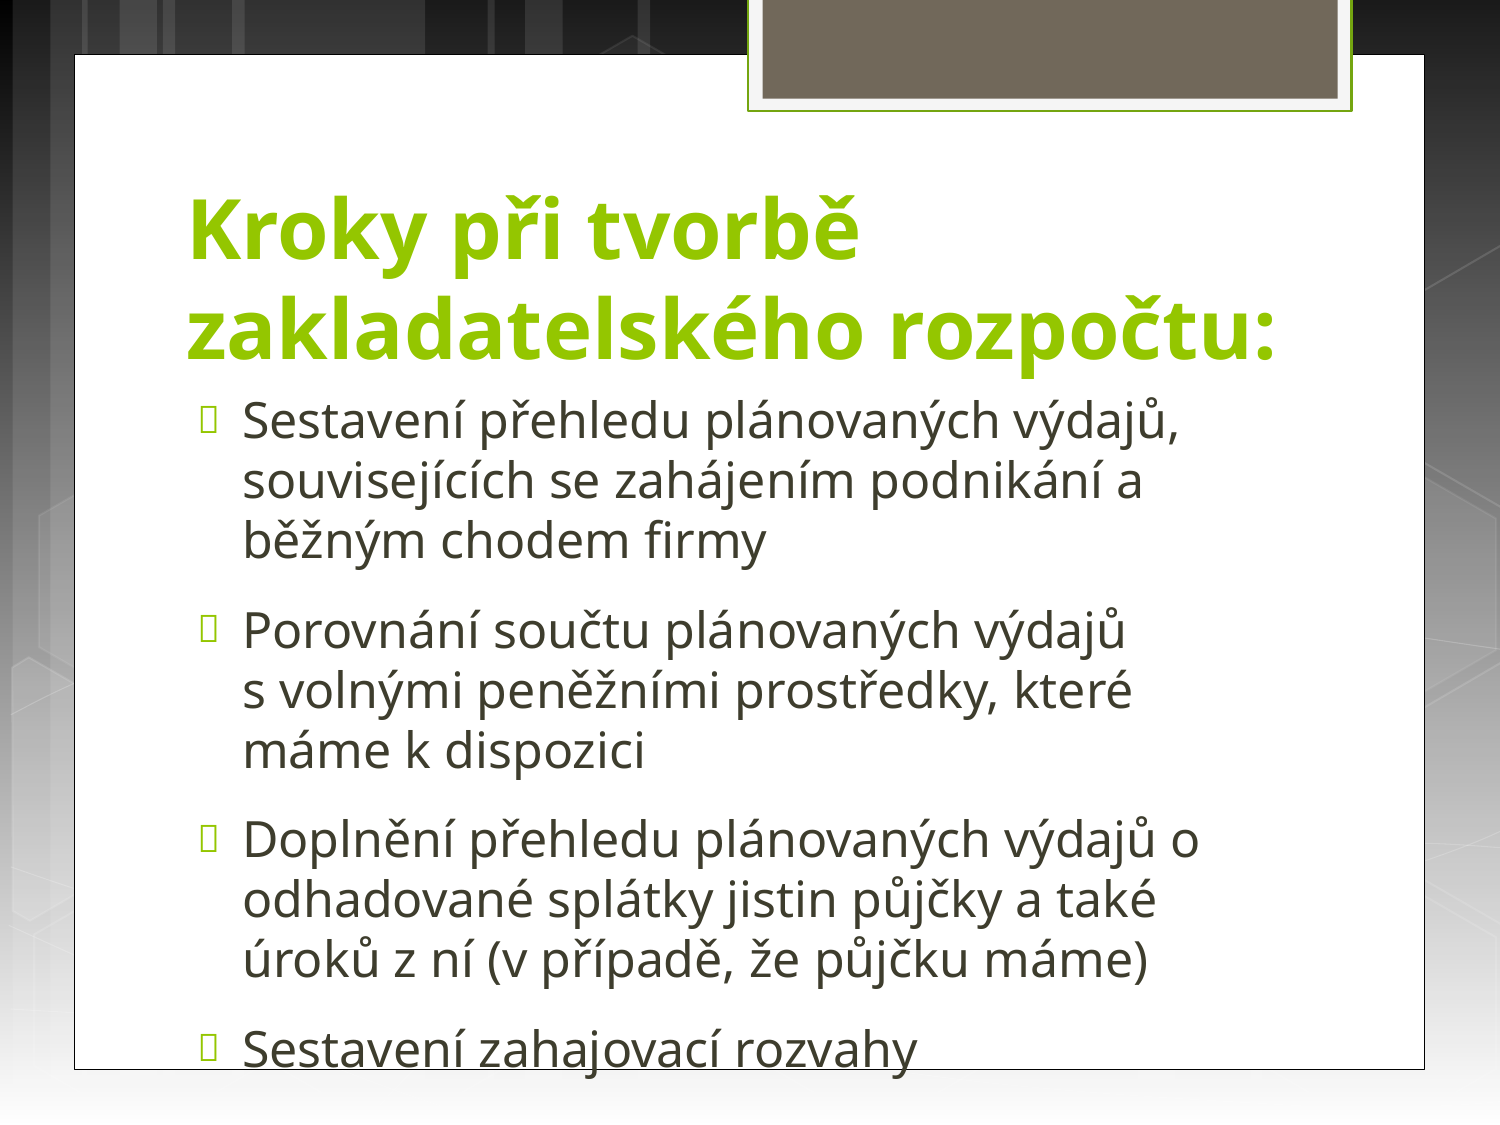

# Kroky při tvorbě zakladatelského rozpočtu:
Sestavení přehledu plánovaných výdajů, souvisejících se zahájením podnikání a běžným chodem firmy
Porovnání součtu plánovaných výdajů s volnými peněžními prostředky, které máme k dispozici
Doplnění přehledu plánovaných výdajů o odhadované splátky jistin půjčky a také úroků z ní (v případě, že půjčku máme)
Sestavení zahajovací rozvahy